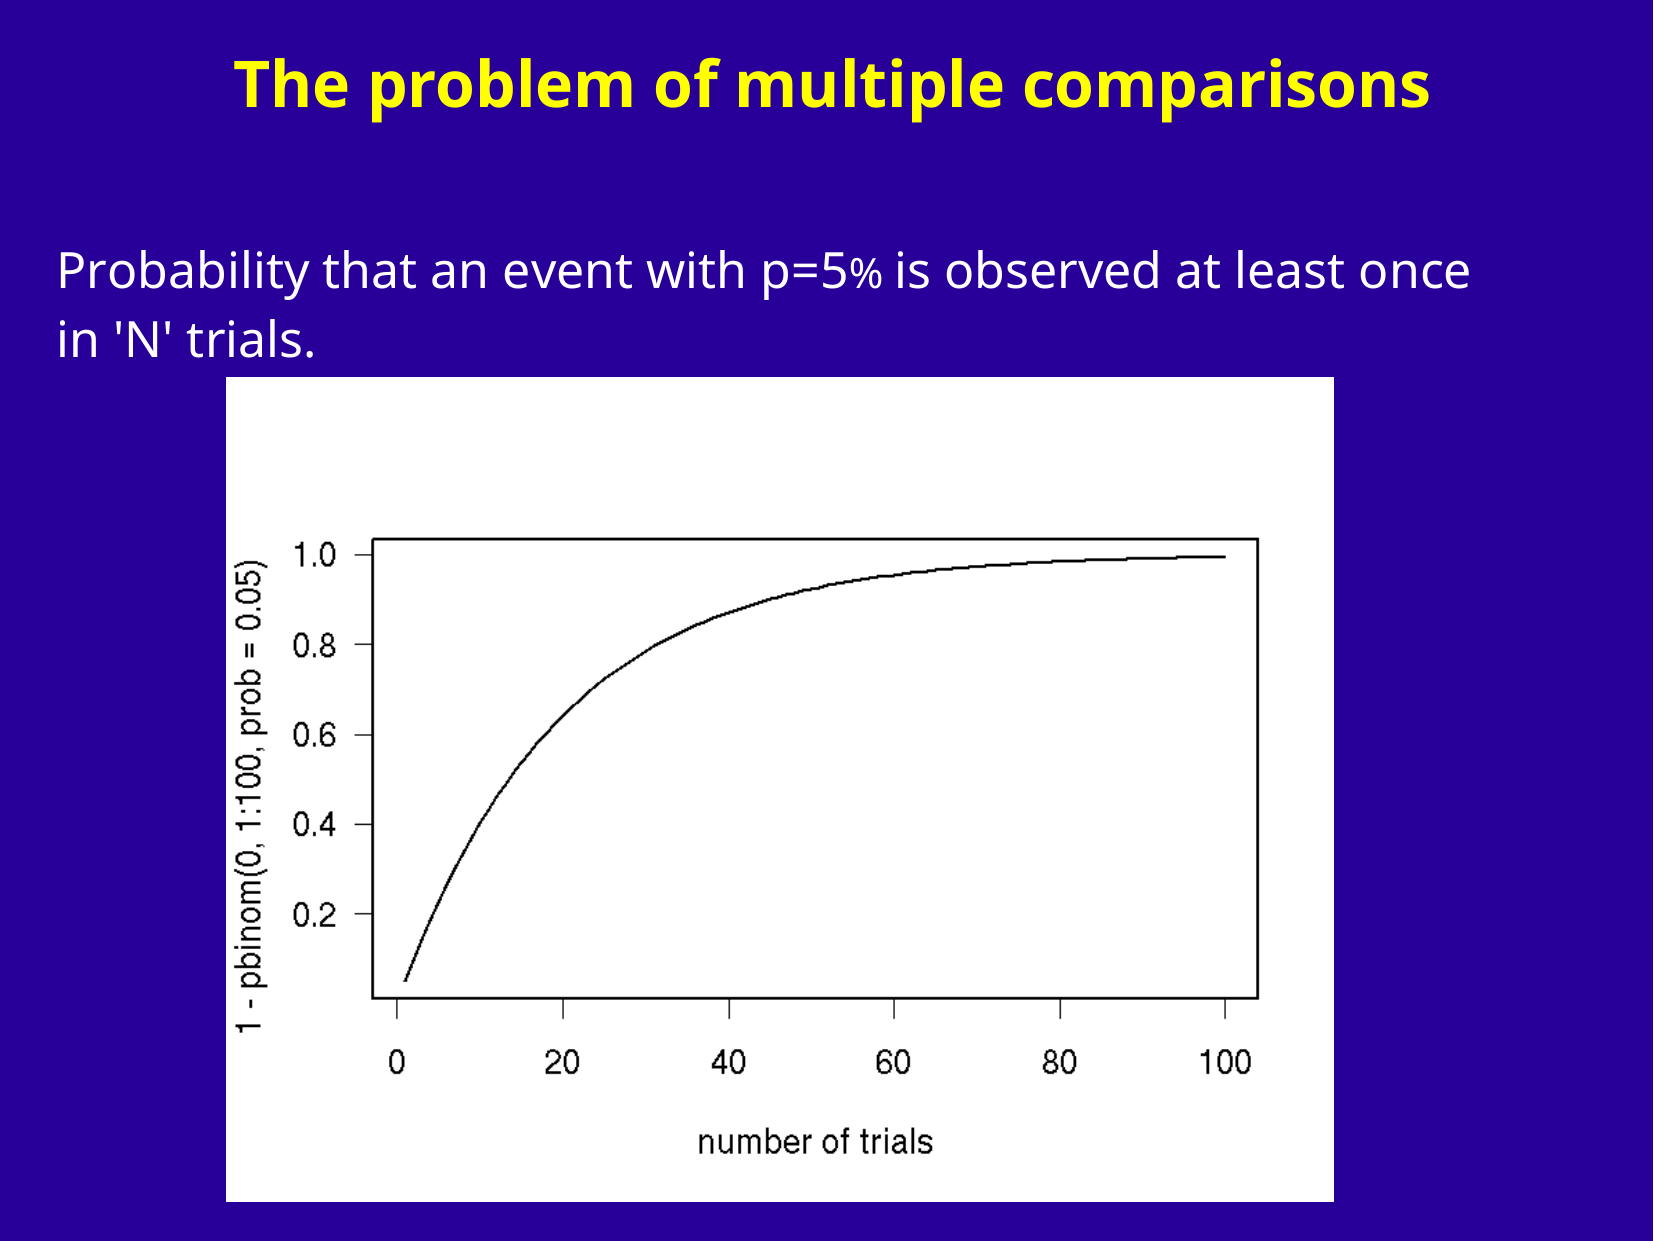

# The problem of multiple comparisons
Probability that an event with p=5% is observed at least once in 'N' trials.